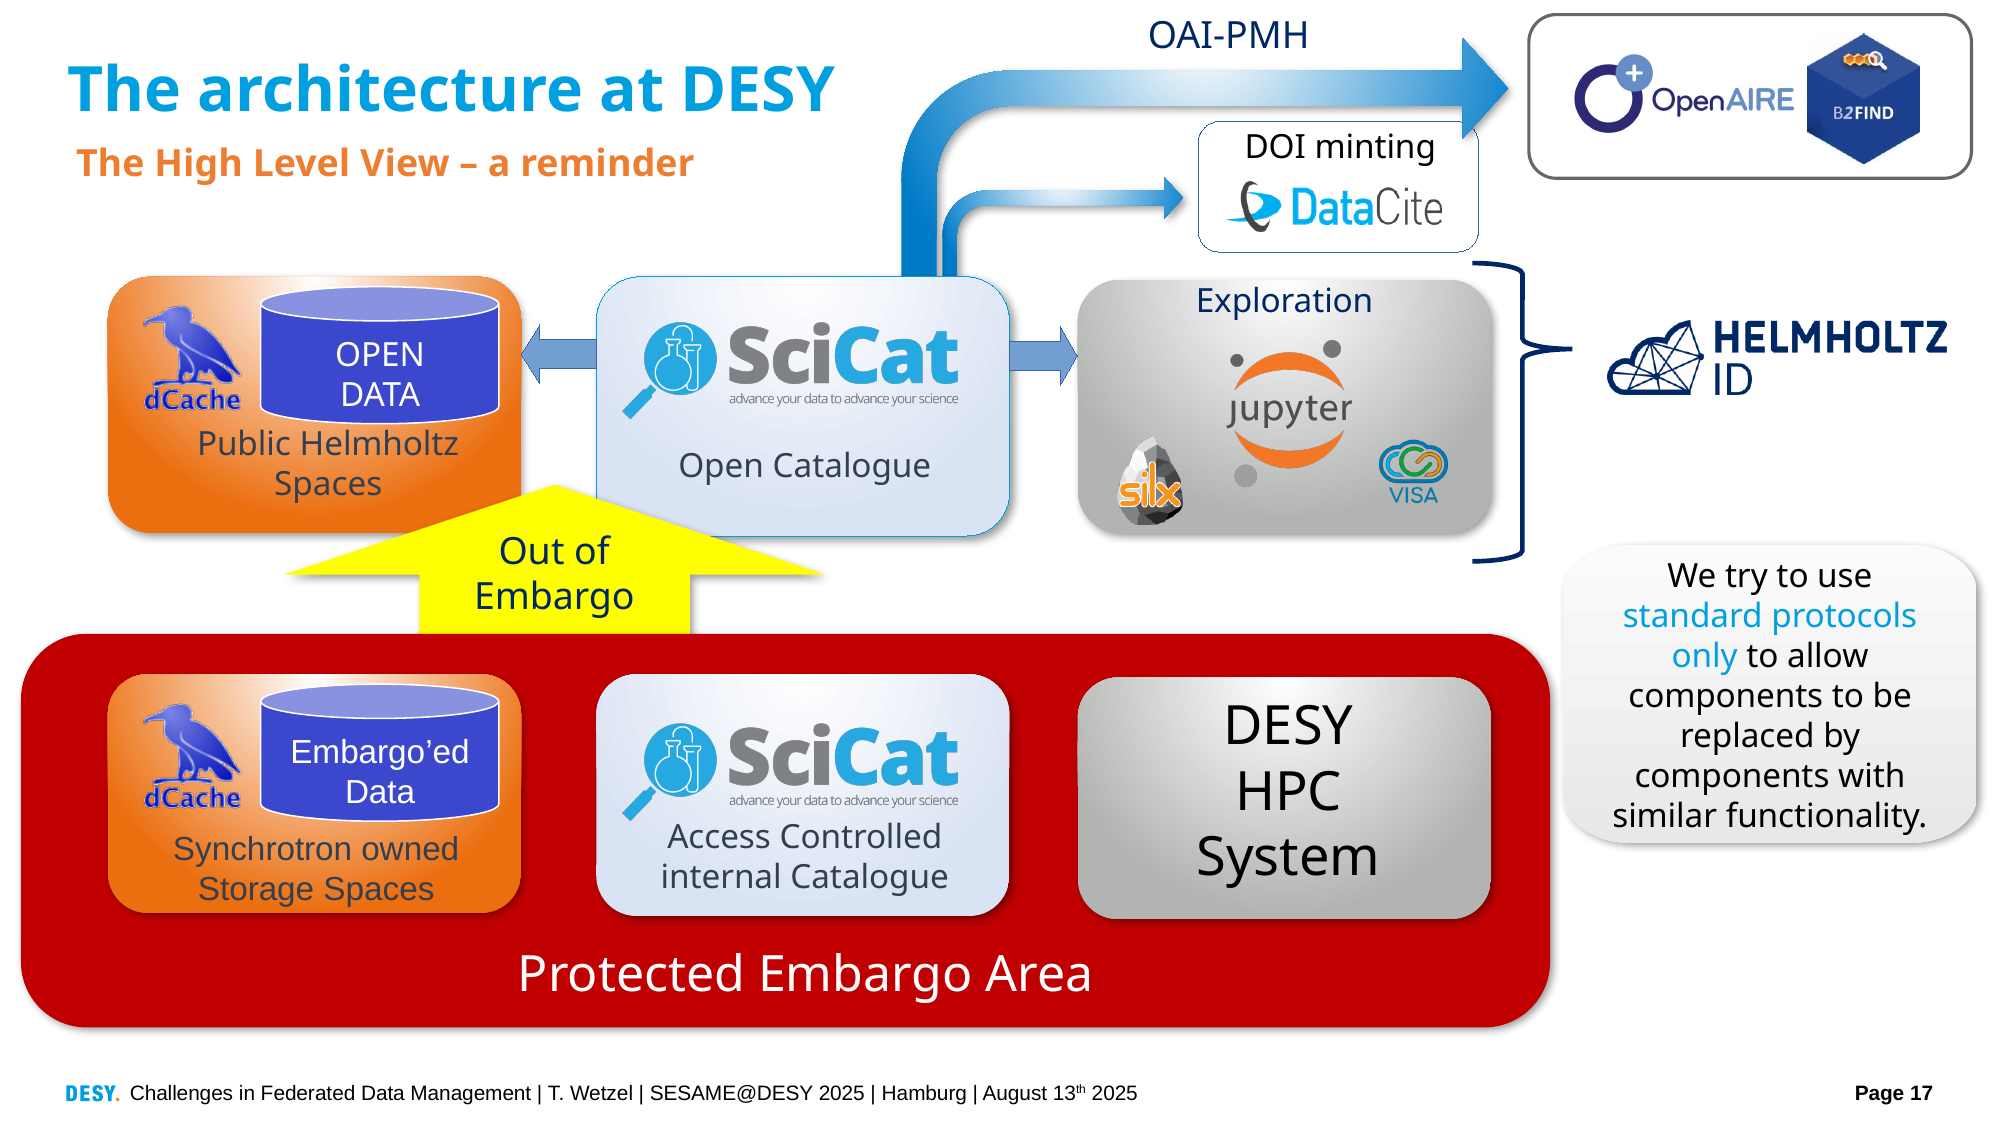

OAI-PMH
The architecture at DESY
DOI minting
# The High Level View – a reminder
Exploration
OPEN
DATA
Public Helmholtz
Spaces
Open Catalogue
Out of
Embargo
We try to use standard protocols only to allow components to be replaced by components with similar functionality.
DESY
HPC
System
Embargo’ed
Data
Access Controlled internal Catalogue
Synchrotron owned
Storage Spaces
Protected Embargo Area
DESY Open Data Portal Fuhrmann, Wetzel